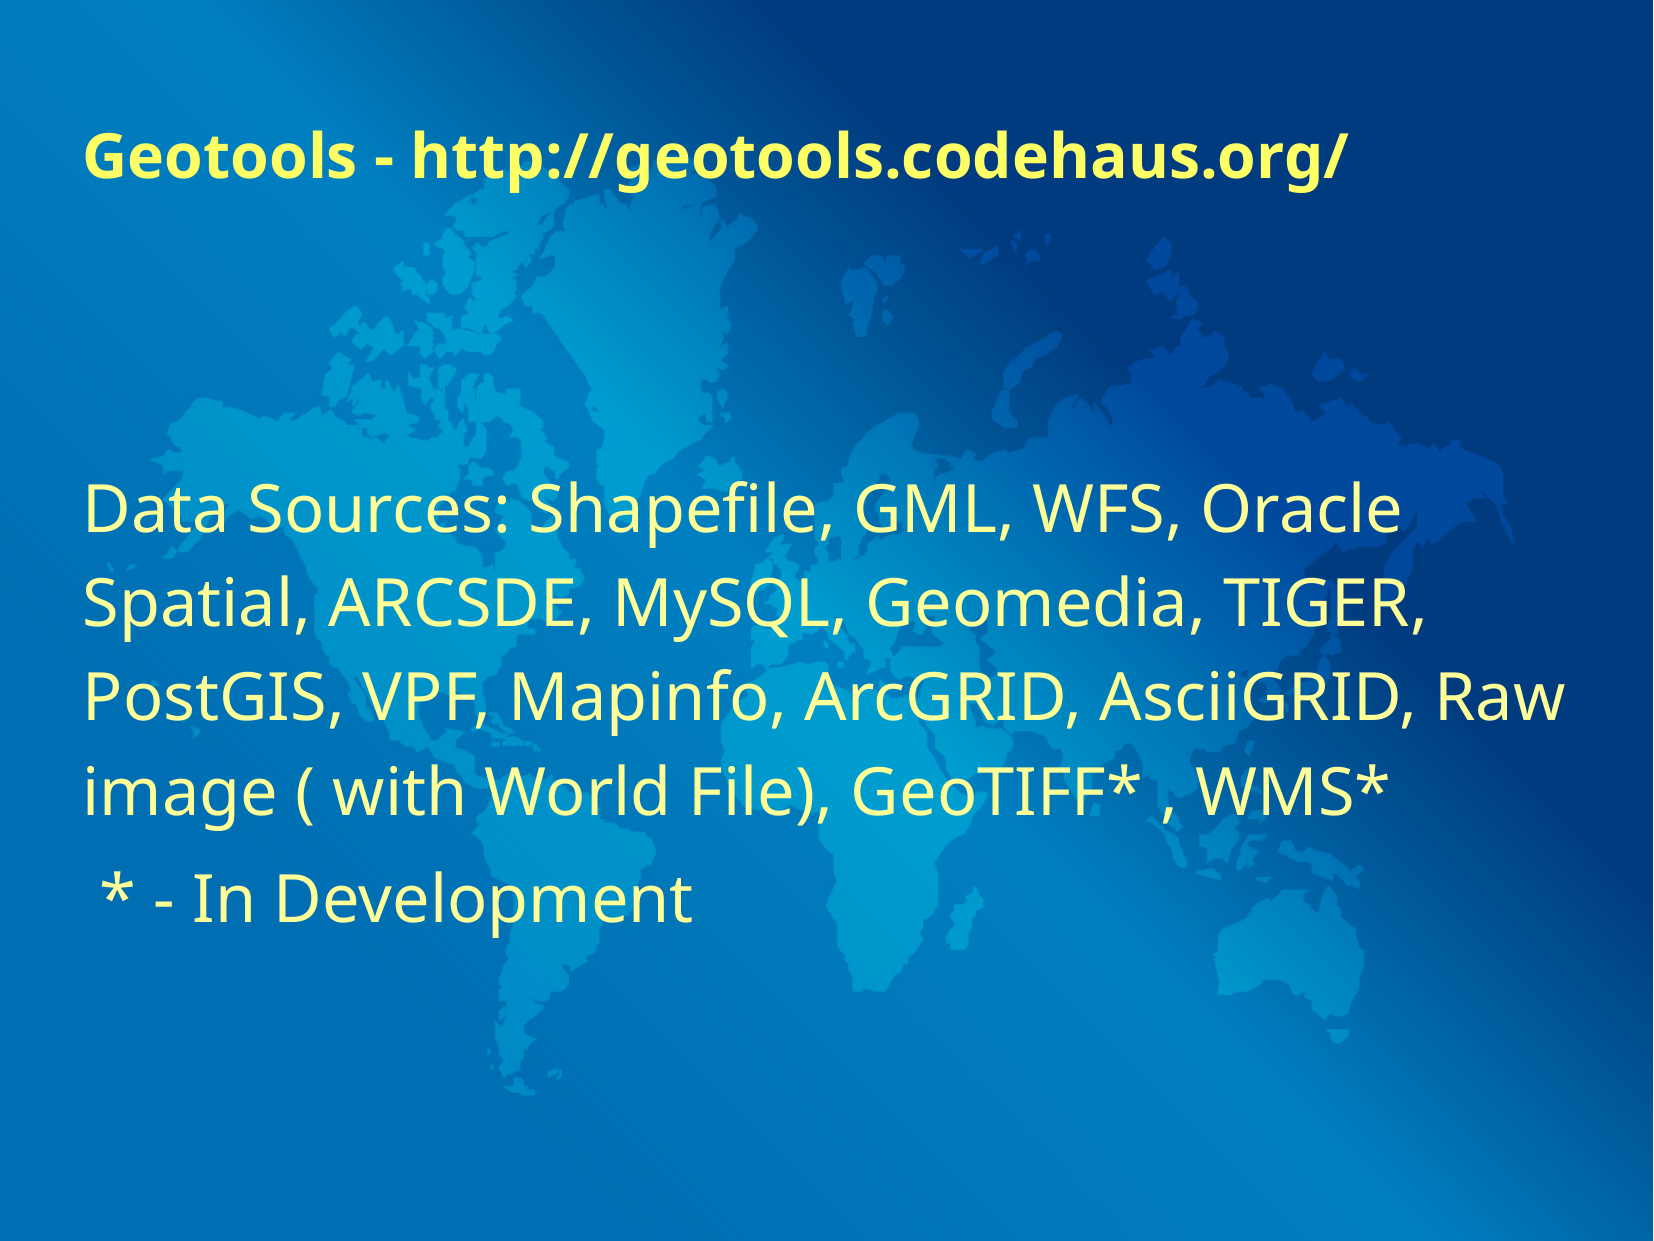

# Geotools - http://geotools.codehaus.org/
Data Sources: Shapefile, GML, WFS, Oracle Spatial, ARCSDE, MySQL, Geomedia, TIGER, PostGIS, VPF, Mapinfo, ArcGRID, AsciiGRID, Raw image ( with World File), GeoTIFF* , WMS*
 * - In Development